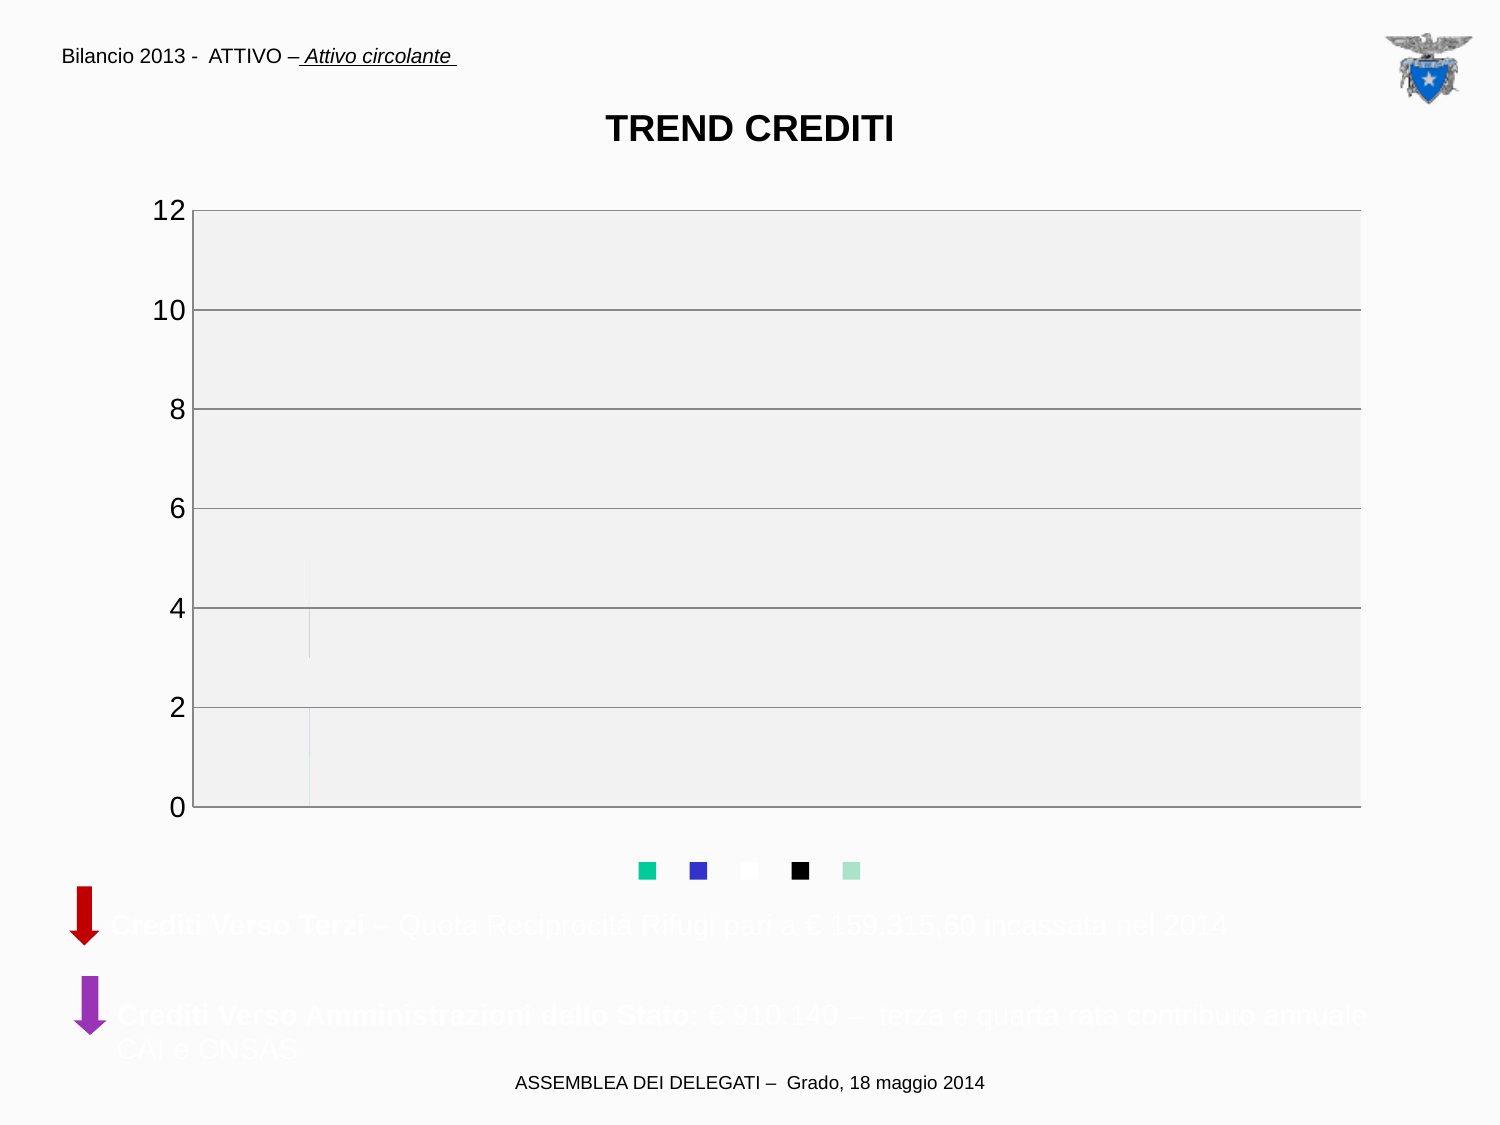

Bilancio 2013 - ATTIVO – Attivo circolante
TREND CREDITI
### Chart
| Category | | | | | |
|---|---|---|---|---|---|
Crediti Verso Terzi – Quota Reciprocità Rifugi pari a € 159.315,60 incassata nel 2014
Crediti Verso Amministrazioni dello Stato: € 910.140 – terza e quarta rata contributo annuale CAI e CNSAS
ASSEMBLEA DEI DELEGATI – Grado, 18 maggio 2014